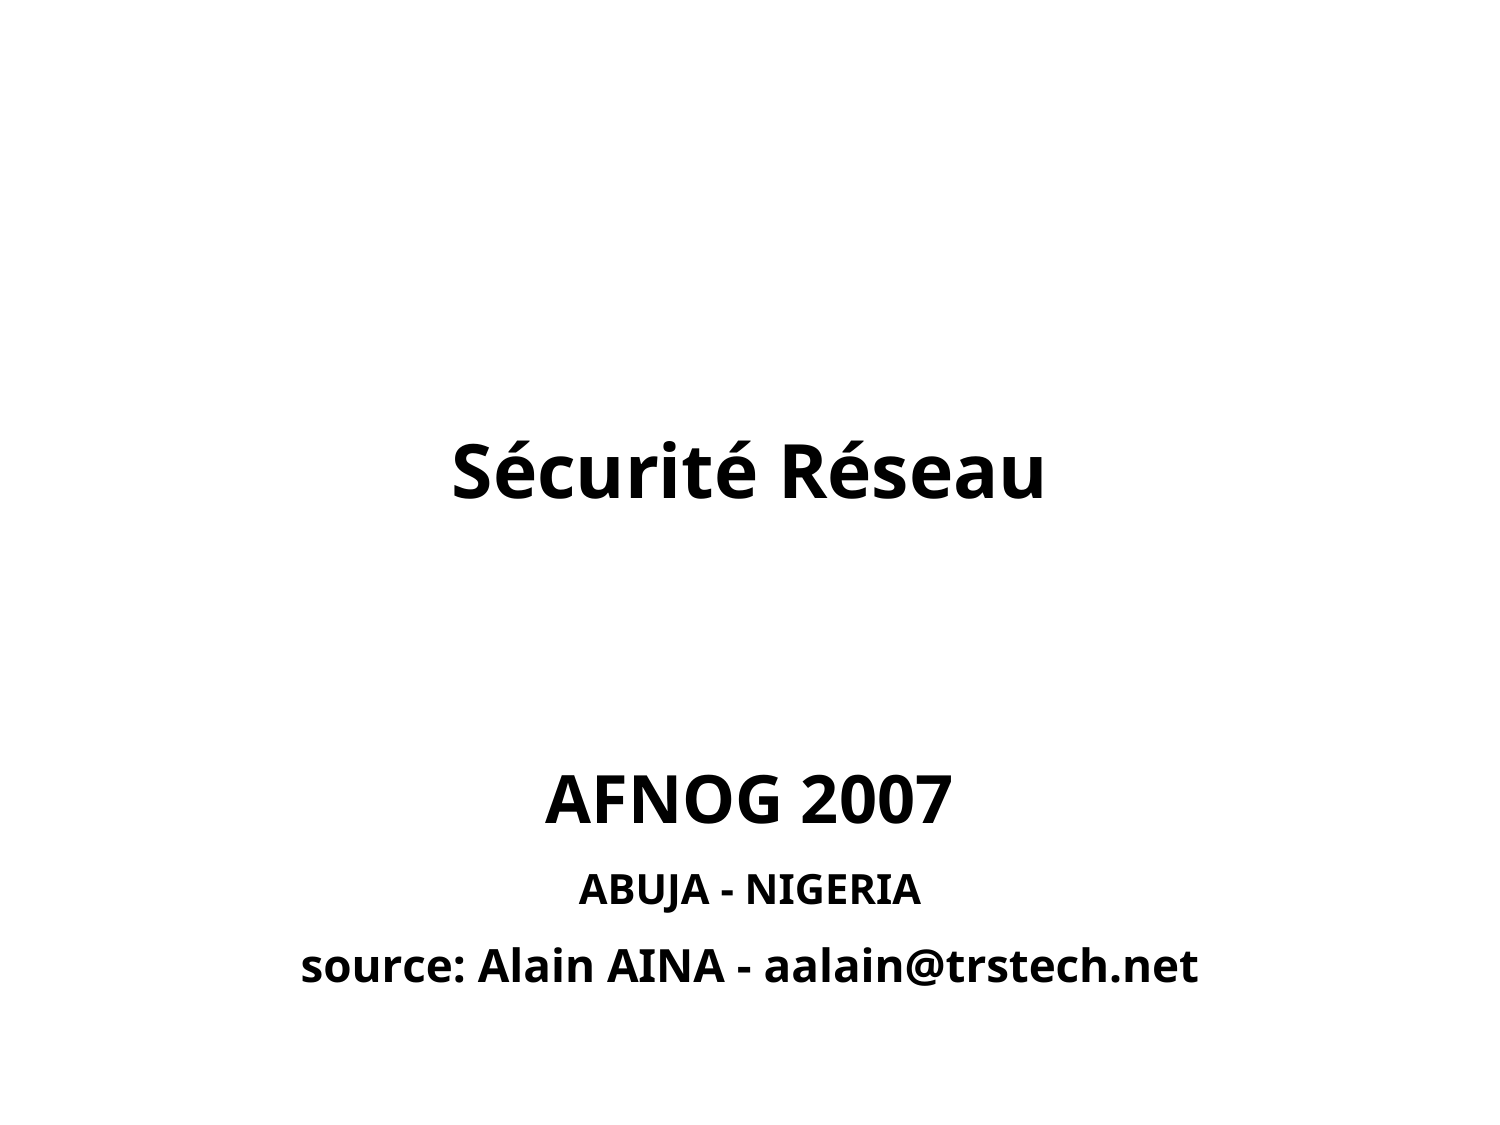

# Sécurité Réseau
AFNOG 2007
ABUJA - NIGERIA
source: Alain AINA - aalain@trstech.net